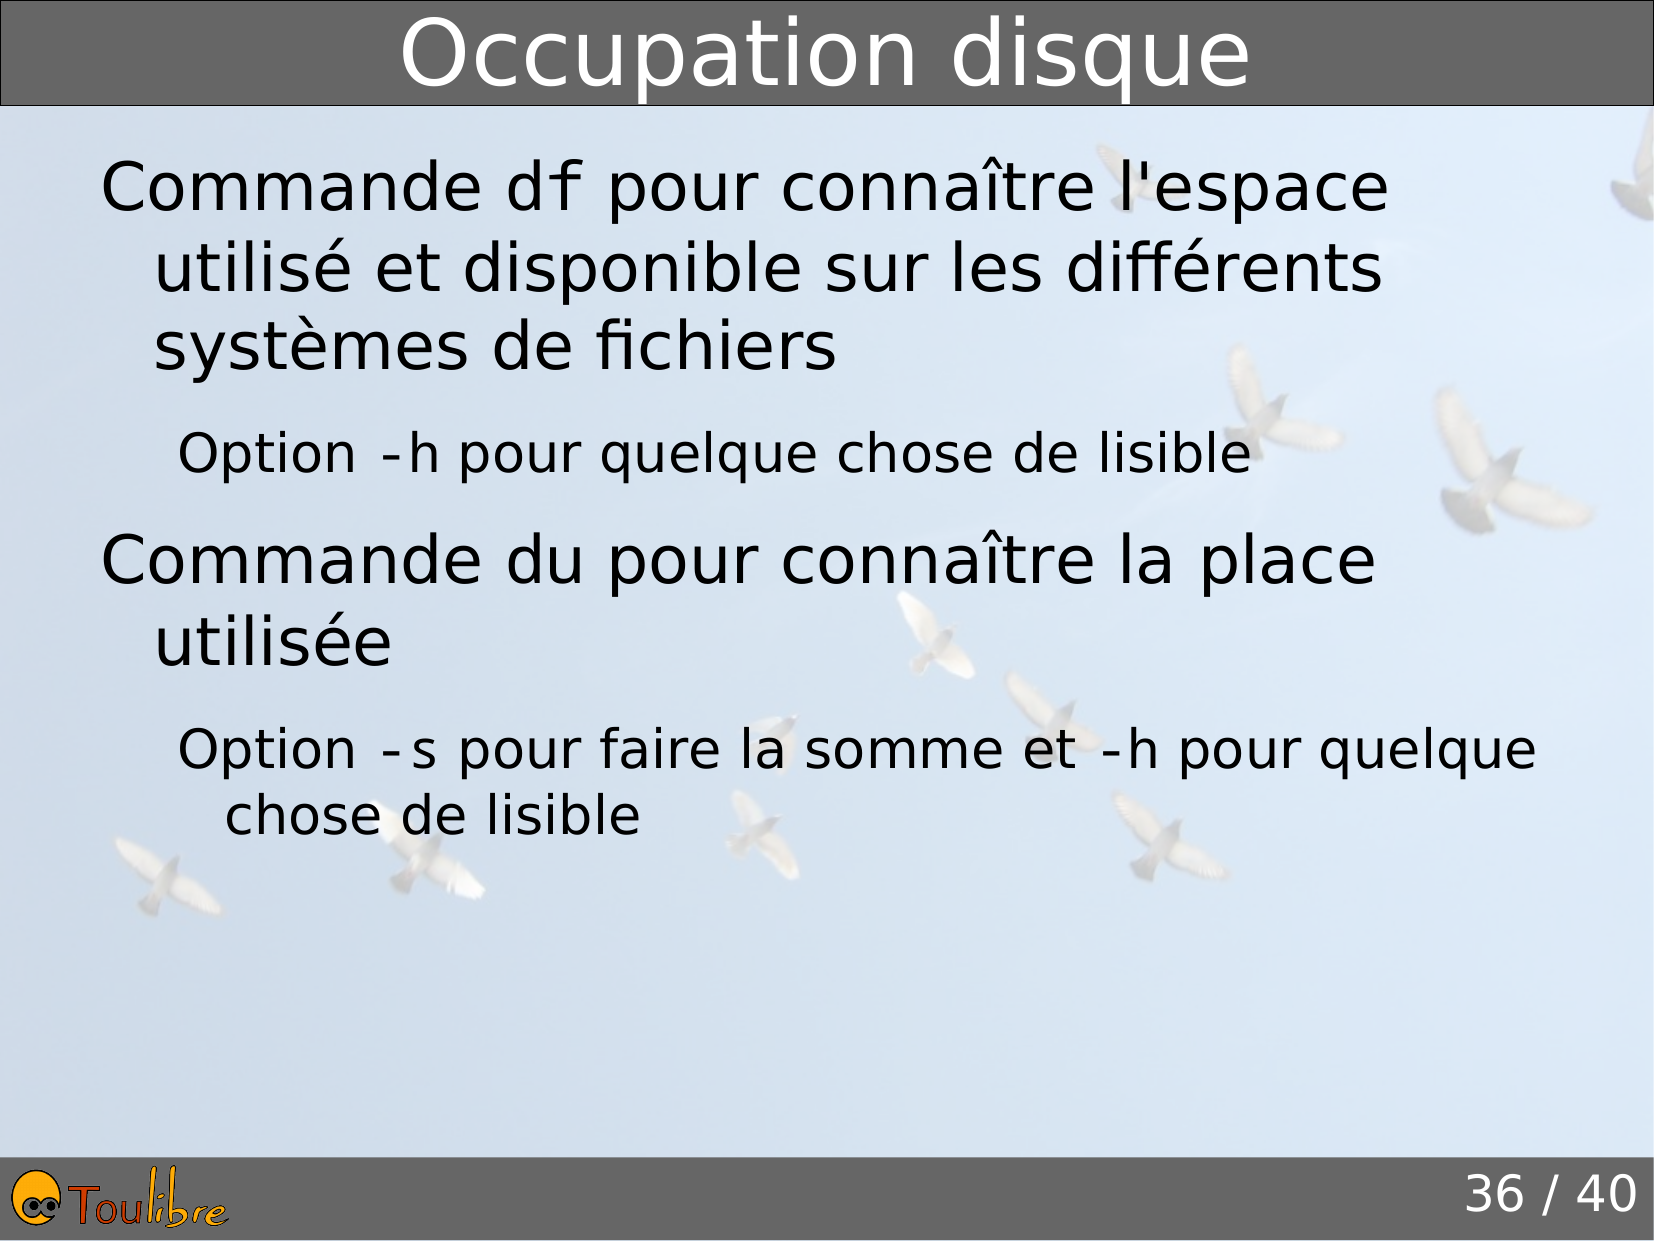

# Occupation disque
Commande df pour connaître l'espace utilisé et disponible sur les différents systèmes de fichiers
Option -h pour quelque chose de lisible
Commande du pour connaître la place utilisée
Option -s pour faire la somme et -h pour quelque chose de lisible